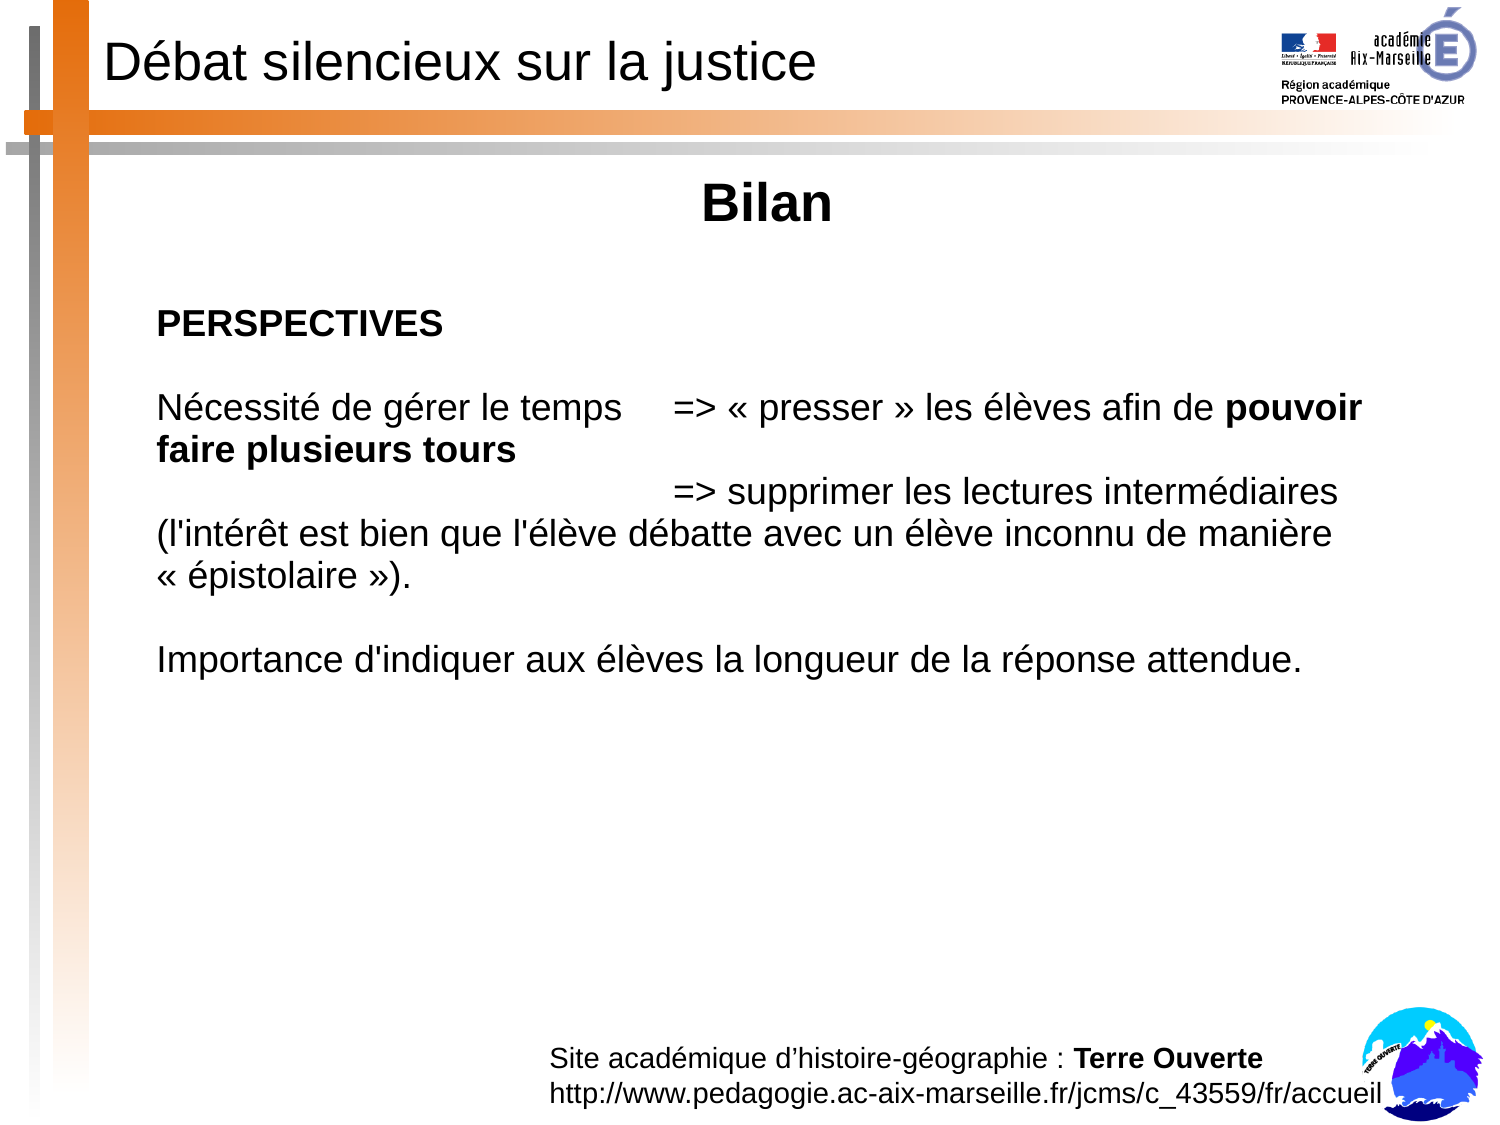

Débat silencieux sur la justice
Bilan
PERSPECTIVES
Nécessité de gérer le temps 	=> « presser » les élèves afin de pouvoir faire plusieurs tours
							=> supprimer les lectures intermédiaires
(l'intérêt est bien que l'élève débatte avec un élève inconnu de manière « épistolaire »).
Importance d'indiquer aux élèves la longueur de la réponse attendue.
Site académique d’histoire-géographie : Terre Ouverte
http://www.pedagogie.ac-aix-marseille.fr/jcms/c_43559/fr/accueil